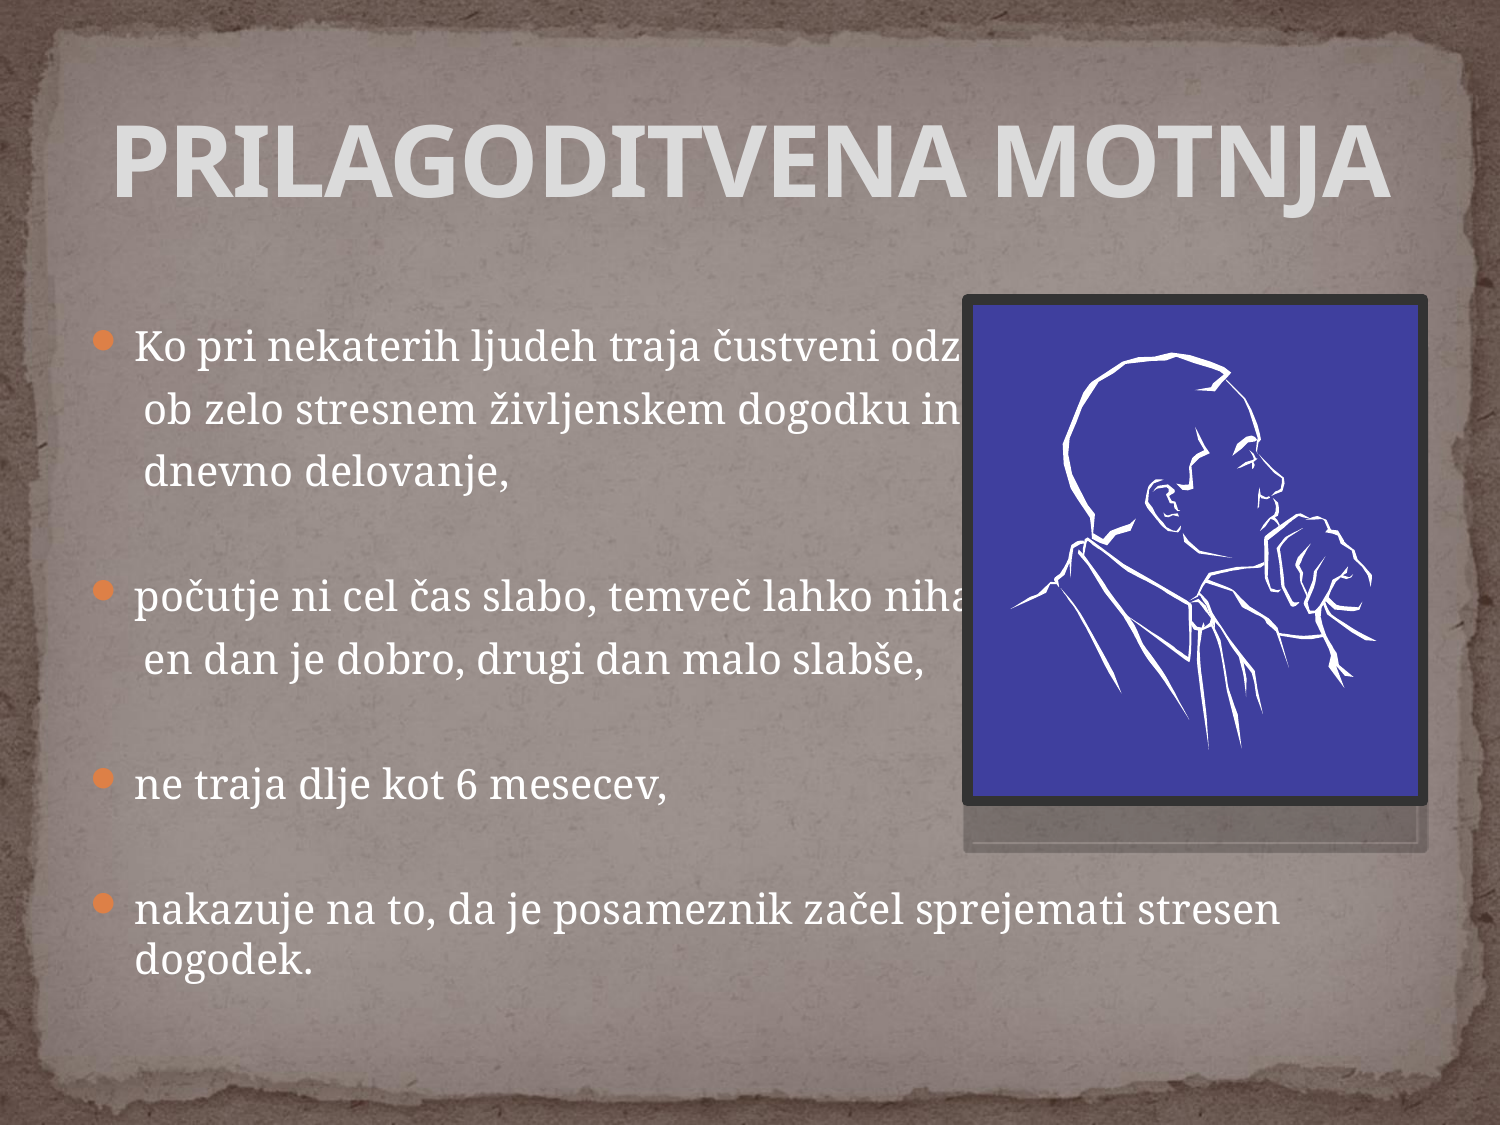

PRILAGODITVENA MOTNJA
# Ko pri nekaterih ljudeh traja čustveni odziv dlje
 ob zelo stresnem življenskem dogodku in moti
 dnevno delovanje,
počutje ni cel čas slabo, temveč lahko niha:
 en dan je dobro, drugi dan malo slabše,
ne traja dlje kot 6 mesecev,
nakazuje na to, da je posameznik začel sprejemati stresen dogodek.